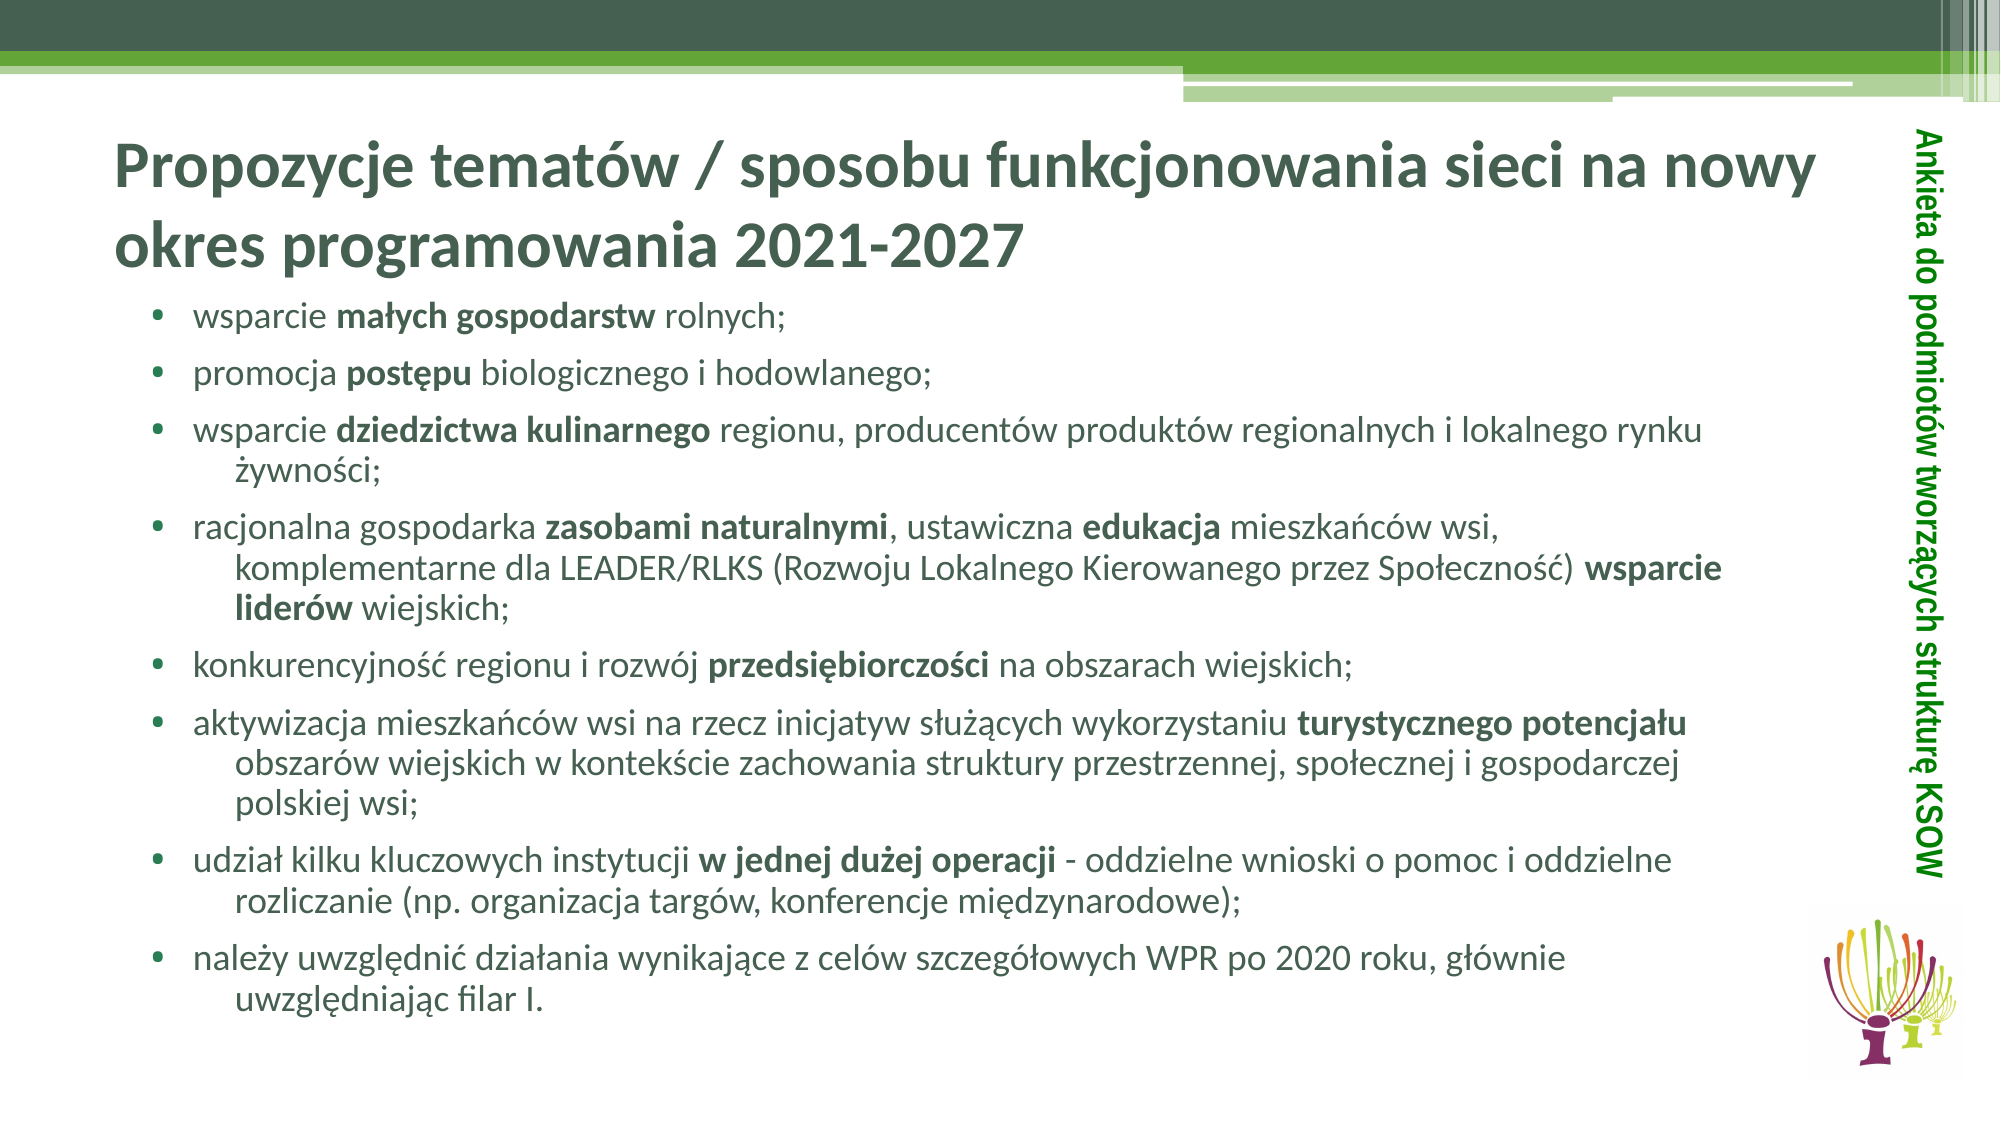

# Propozycje tematów / sposobu funkcjonowania sieci na nowy okres programowania 2021-2027
wsparcie małych gospodarstw rolnych;
promocja postępu biologicznego i hodowlanego;
wsparcie dziedzictwa kulinarnego regionu, producentów produktów regionalnych i lokalnego rynku żywności;
racjonalna gospodarka zasobami naturalnymi, ustawiczna edukacja mieszkańców wsi, komplementarne dla LEADER/RLKS (Rozwoju Lokalnego Kierowanego przez Społeczność) wsparcie liderów wiejskich;
konkurencyjność regionu i rozwój przedsiębiorczości na obszarach wiejskich;
aktywizacja mieszkańców wsi na rzecz inicjatyw służących wykorzystaniu turystycznego potencjału obszarów wiejskich w kontekście zachowania struktury przestrzennej, społecznej i gospodarczej polskiej wsi;
udział kilku kluczowych instytucji w jednej dużej operacji - oddzielne wnioski o pomoc i oddzielne rozliczanie (np. organizacja targów, konferencje międzynarodowe);
należy uwzględnić działania wynikające z celów szczegółowych WPR po 2020 roku, głównie uwzględniając filar I.
Ankieta do podmiotów tworzących strukturę KSOW
4,3%